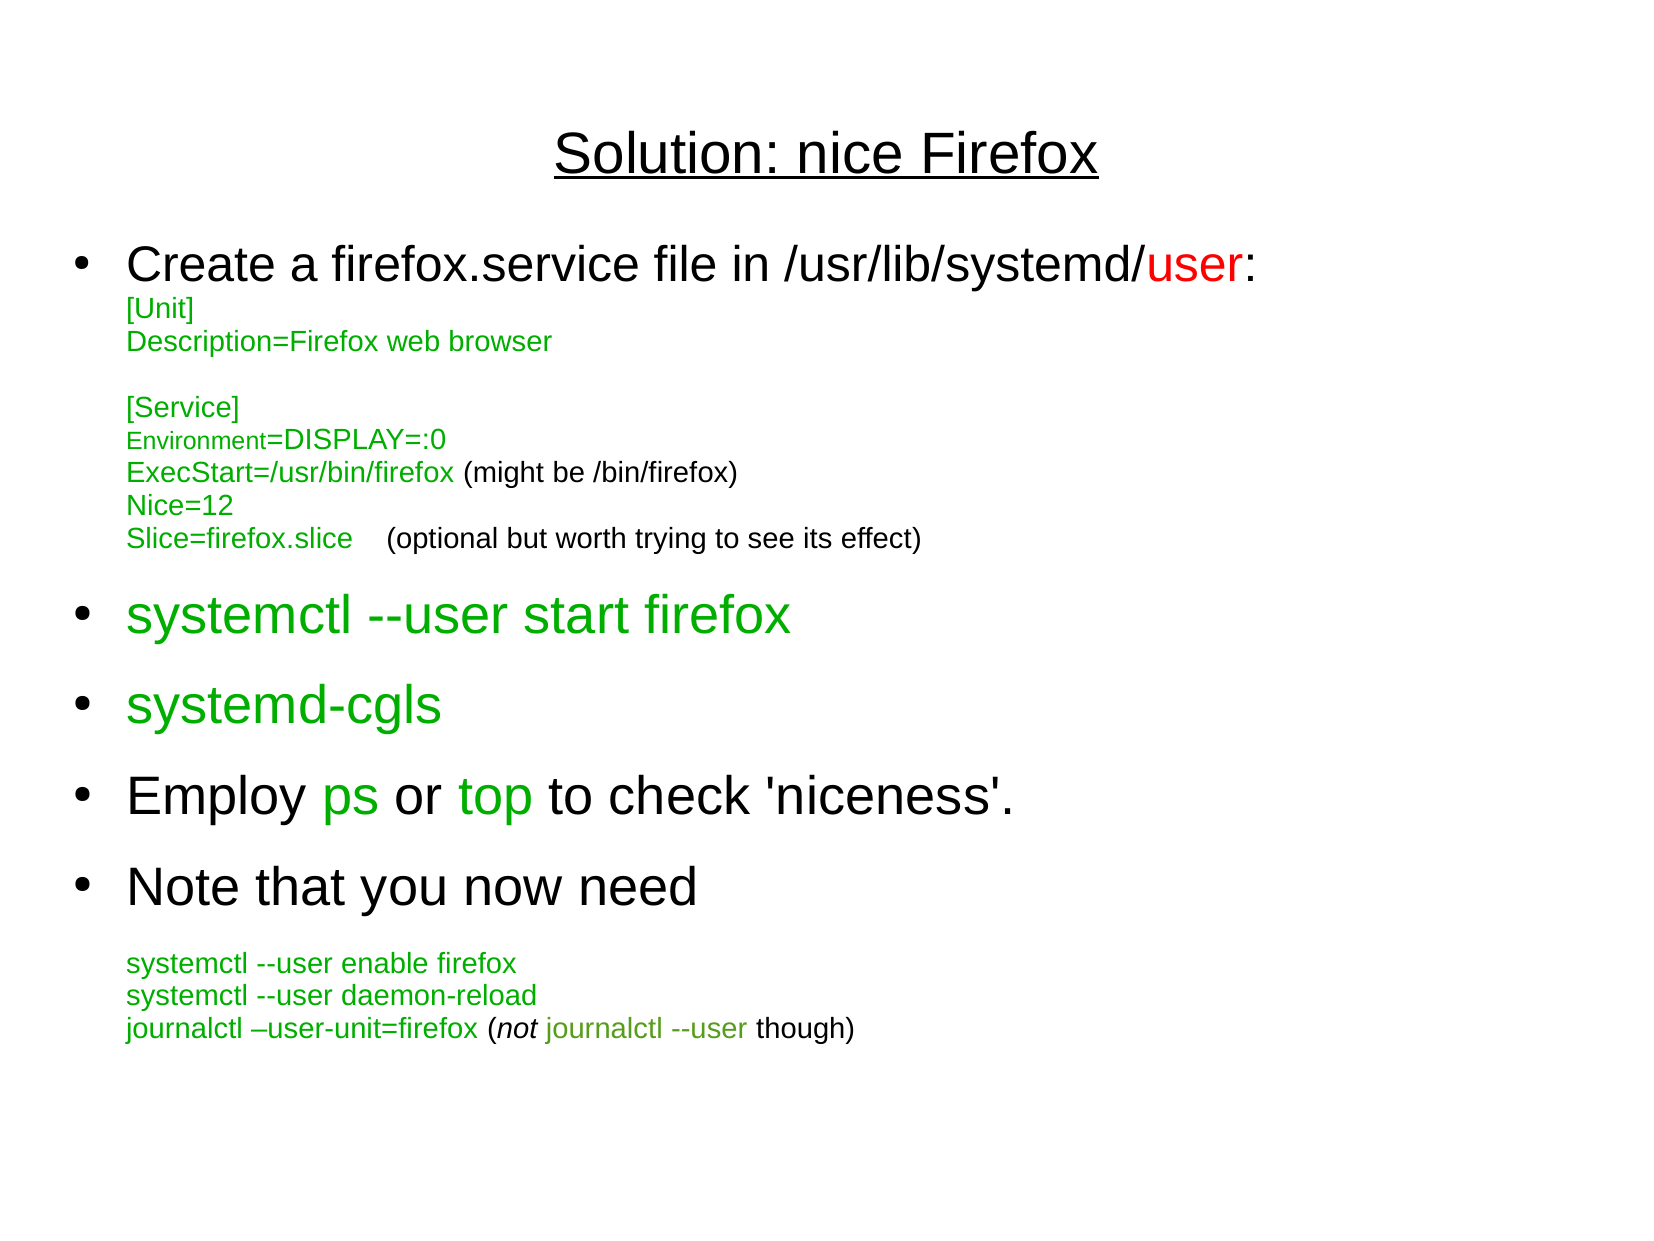

# Solution: nice Firefox
Create a firefox.service file in /usr/lib/systemd/user:
[Unit]
Description=Firefox web browser
[Service]
Environment=DISPLAY=:0
ExecStart=/usr/bin/firefox (might be /bin/firefox)
Nice=12
Slice=firefox.slice (optional but worth trying to see its effect)
systemctl --user start firefox
systemd-cgls
Employ ps or top to check 'niceness'.
Note that you now need
systemctl --user enable firefox
systemctl --user daemon-reload
journalctl –user-unit=firefox (not journalctl --user though)